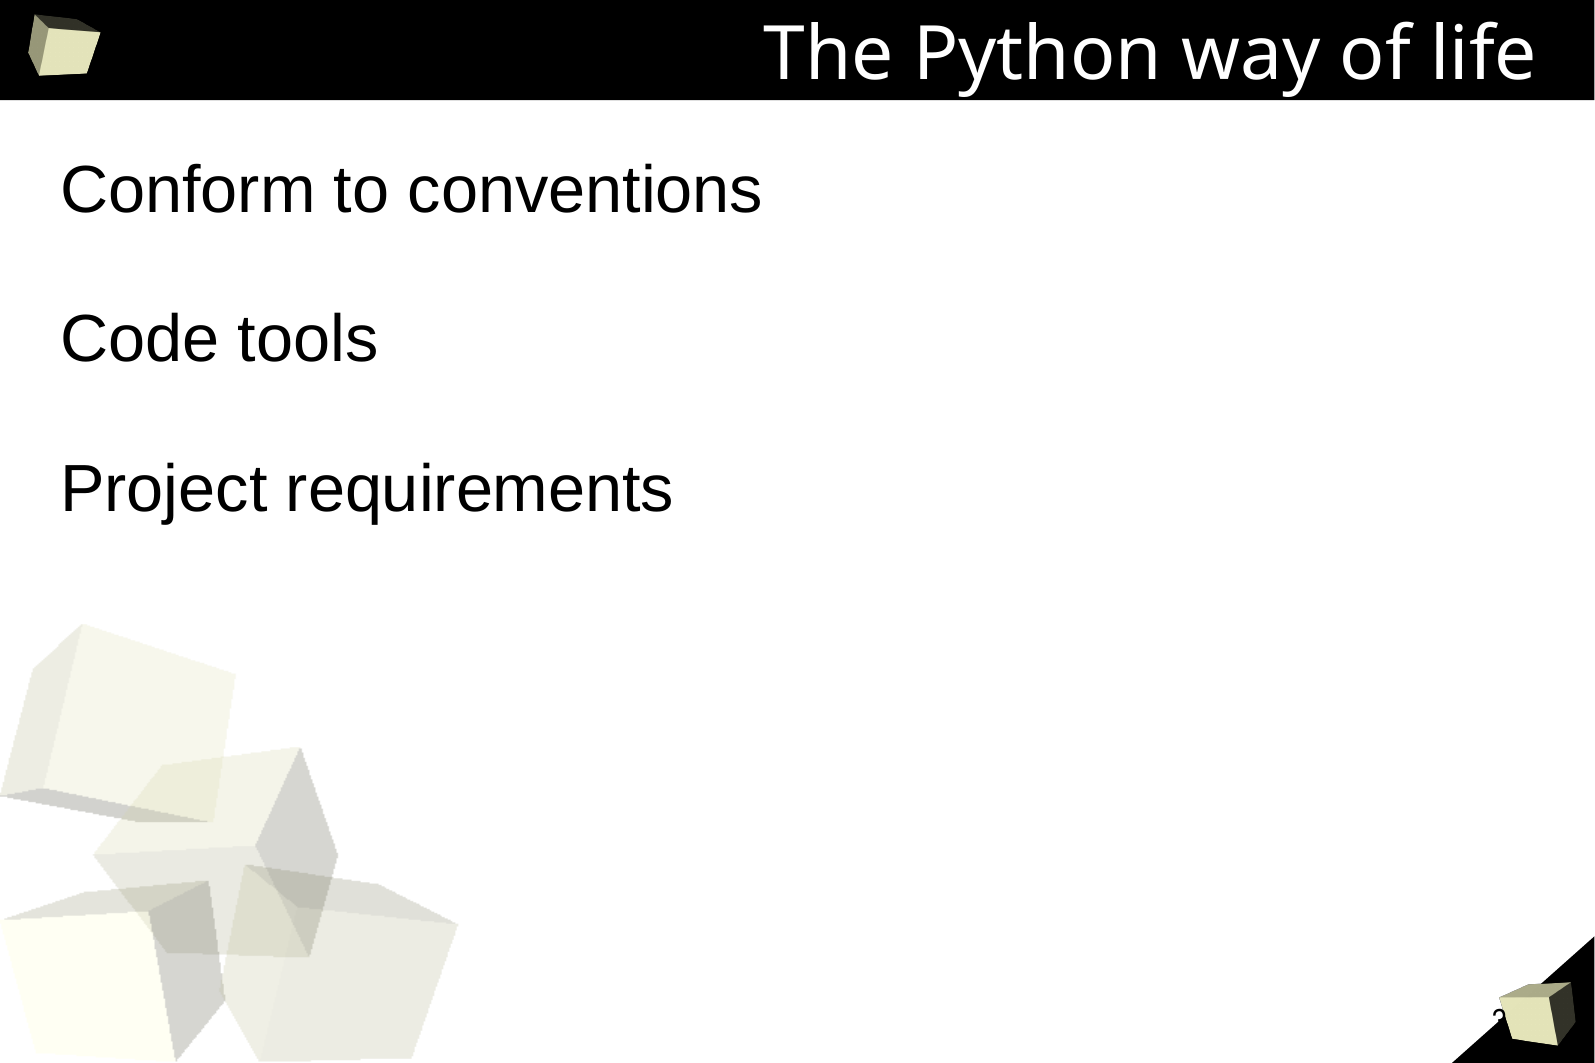

# The Python way of life
Conform to conventions
Code tools
Project requirements